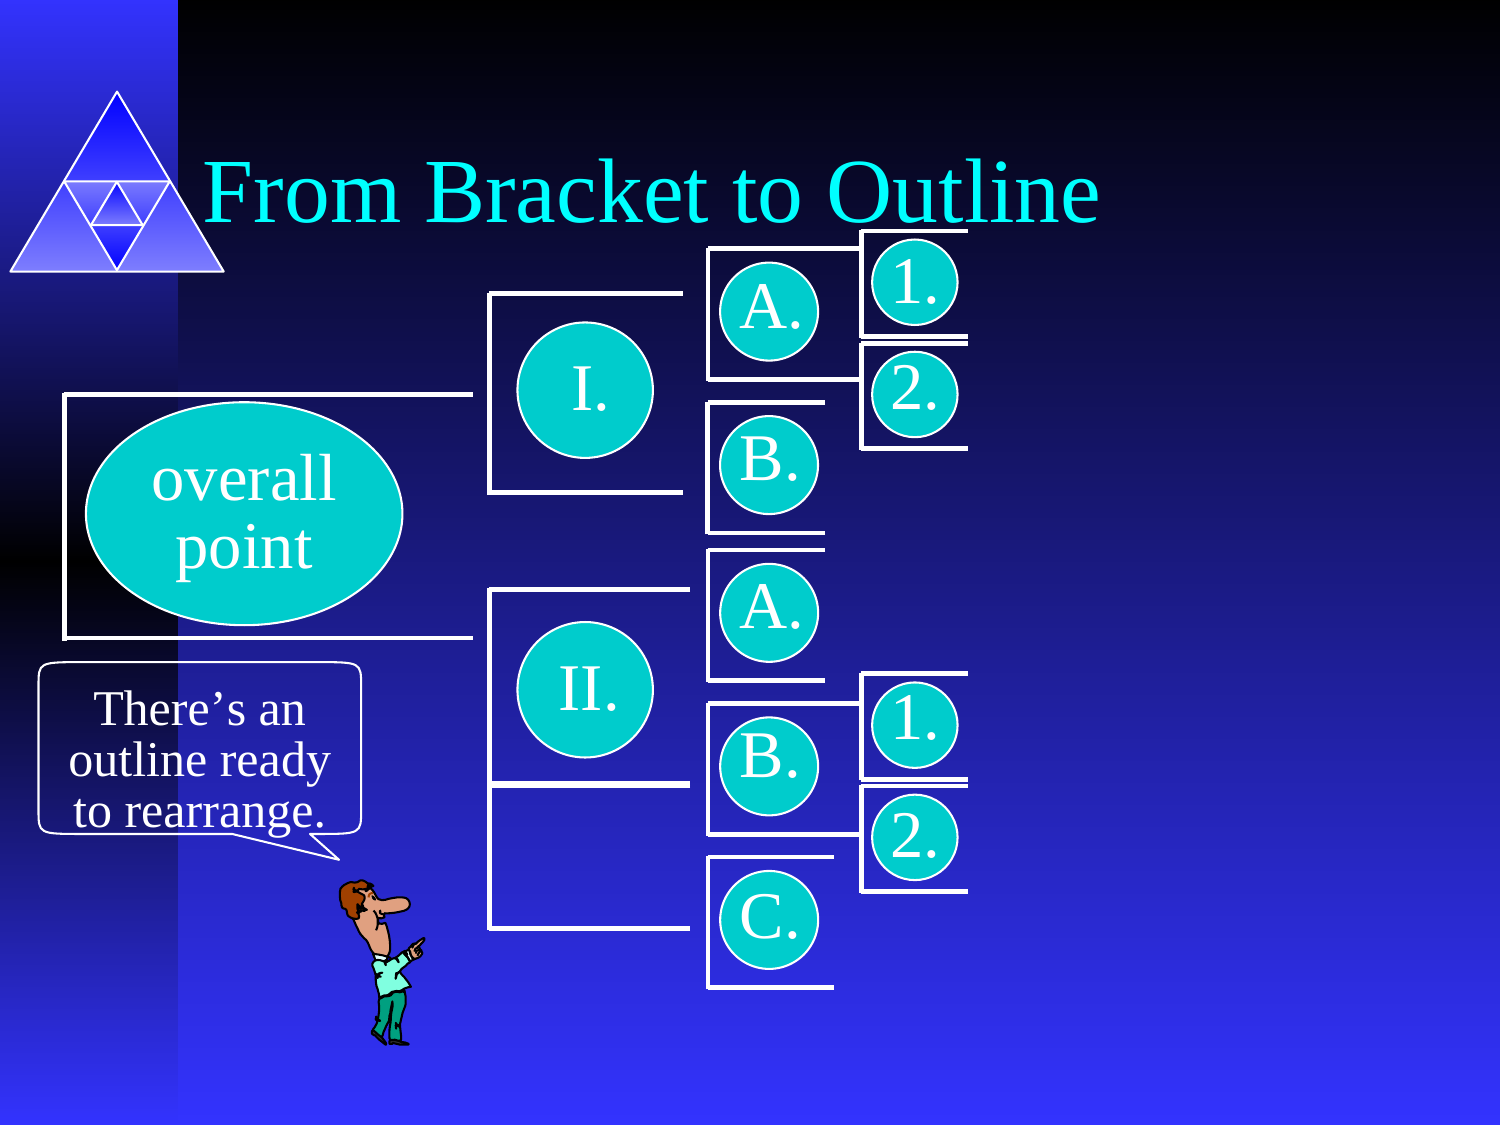

# From Bracket to Outline
1.
2.
1.
2.
A.
B.
A.
B.
C.
I.
II.
overall
point
There’s an
outline ready
to rearrange.